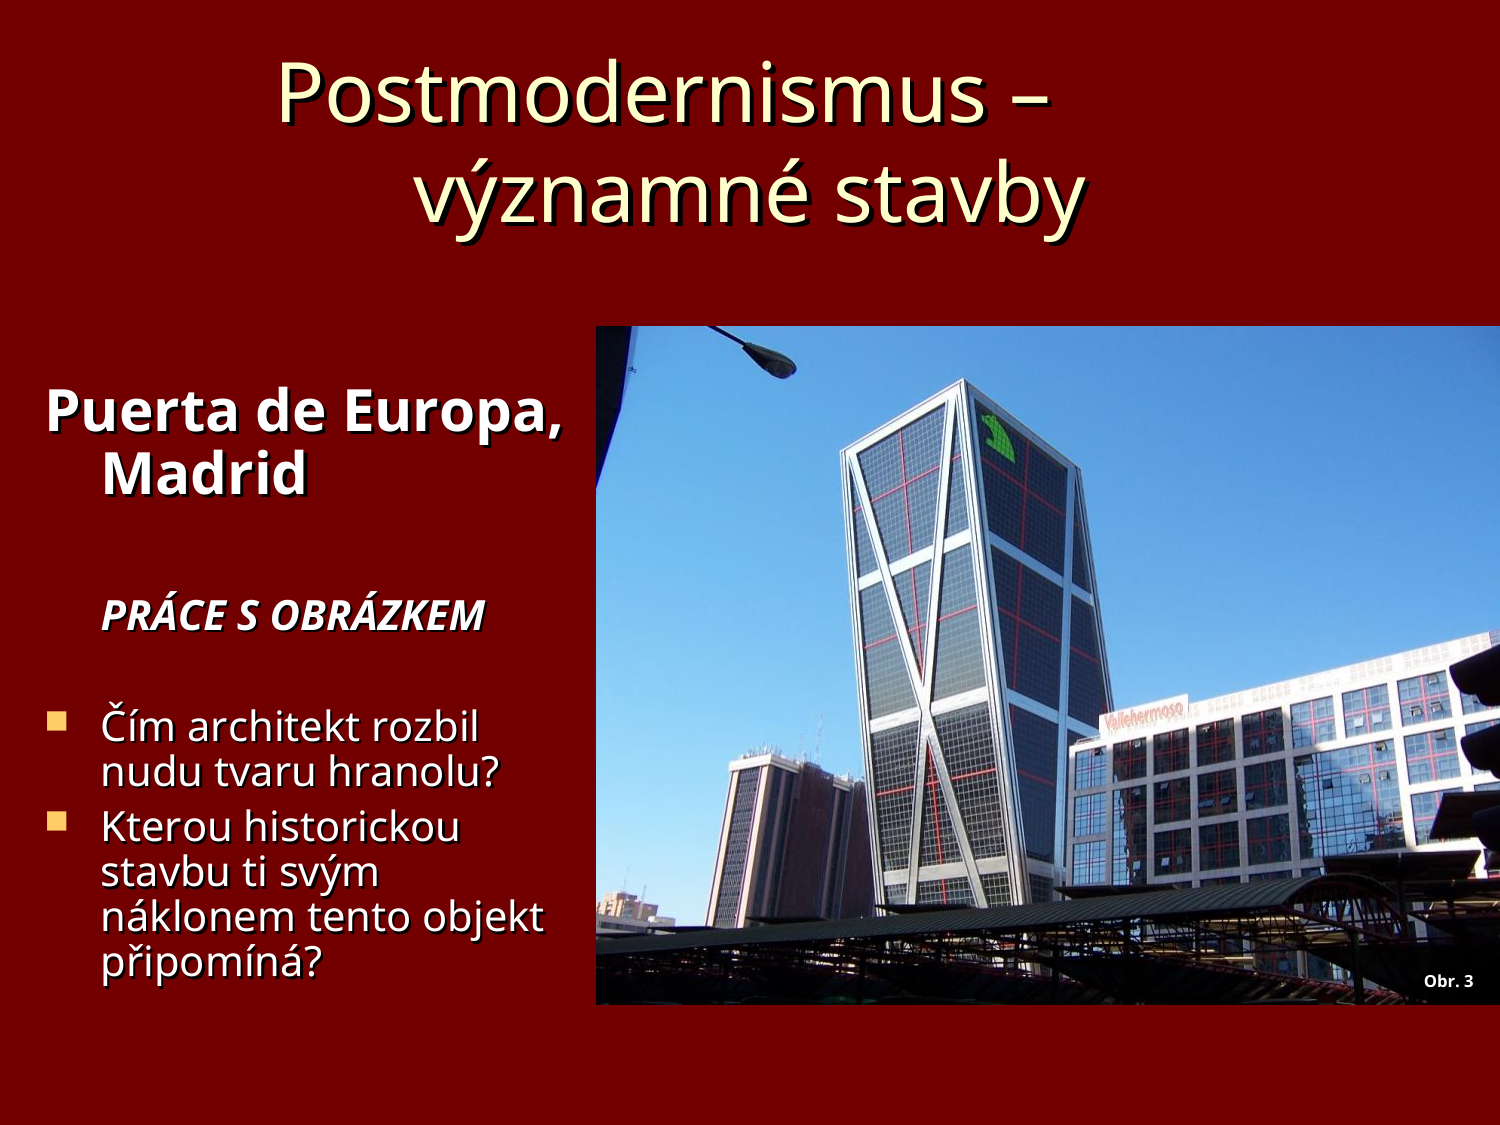

# Postmodernismus – významné stavby
Puerta de Europa, Madrid
	PRÁCE S OBRÁZKEM
Čím architekt rozbil nudu tvaru hranolu?
Kterou historickou stavbu ti svým náklonem tento objekt připomíná?
Obr. 3